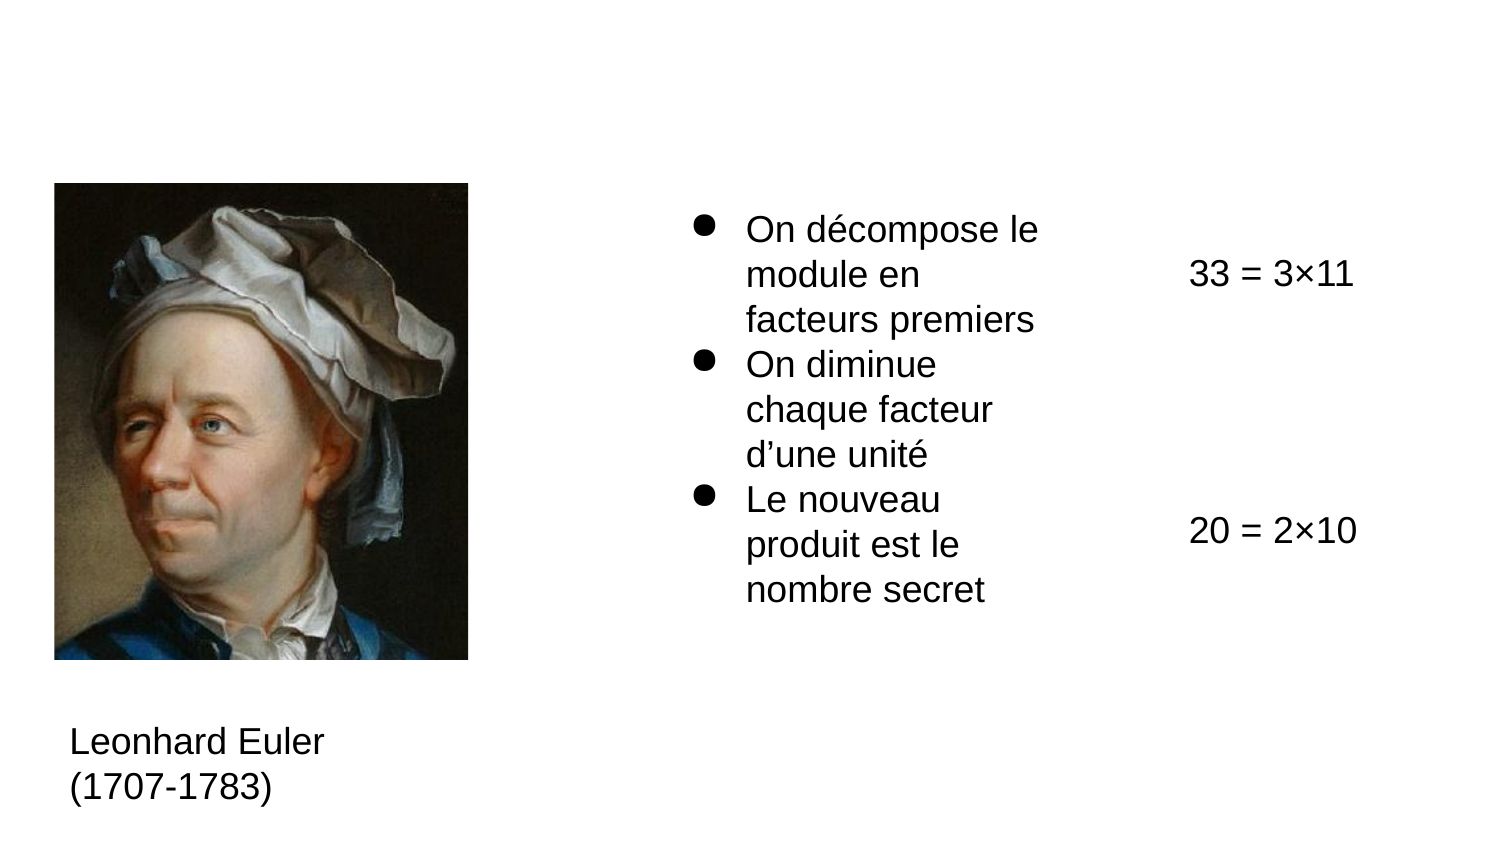

On décompose le module en facteurs premiers
On diminue chaque facteur d’une unité
Le nouveau produit est le nombre secret
33 = 3×11
20 = 2×10
Leonhard Euler
(1707-1783)